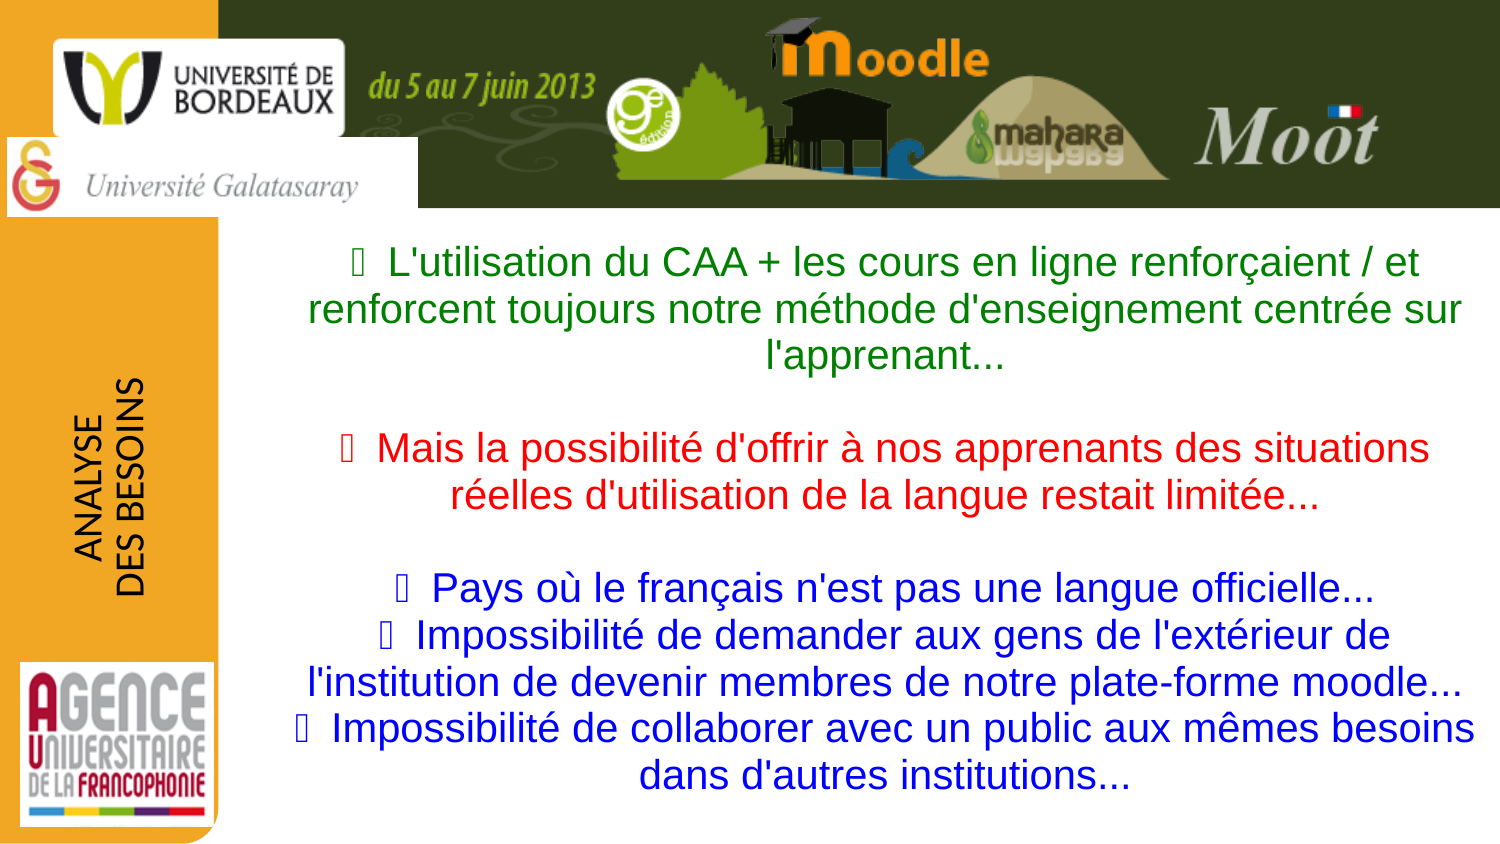

#  L'utilisation du CAA + les cours en ligne renforçaient / et renforcent toujours notre méthode d'enseignement centrée sur l'apprenant...
 Mais la possibilité d'offrir à nos apprenants des situations réelles d'utilisation de la langue restait limitée...
 Pays où le français n'est pas une langue officielle...
 Impossibilité de demander aux gens de l'extérieur de l'institution de devenir membres de notre plate-forme moodle...
 Impossibilité de collaborer avec un public aux mêmes besoins dans d'autres institutions...
ANALYSE
DES BESOINS